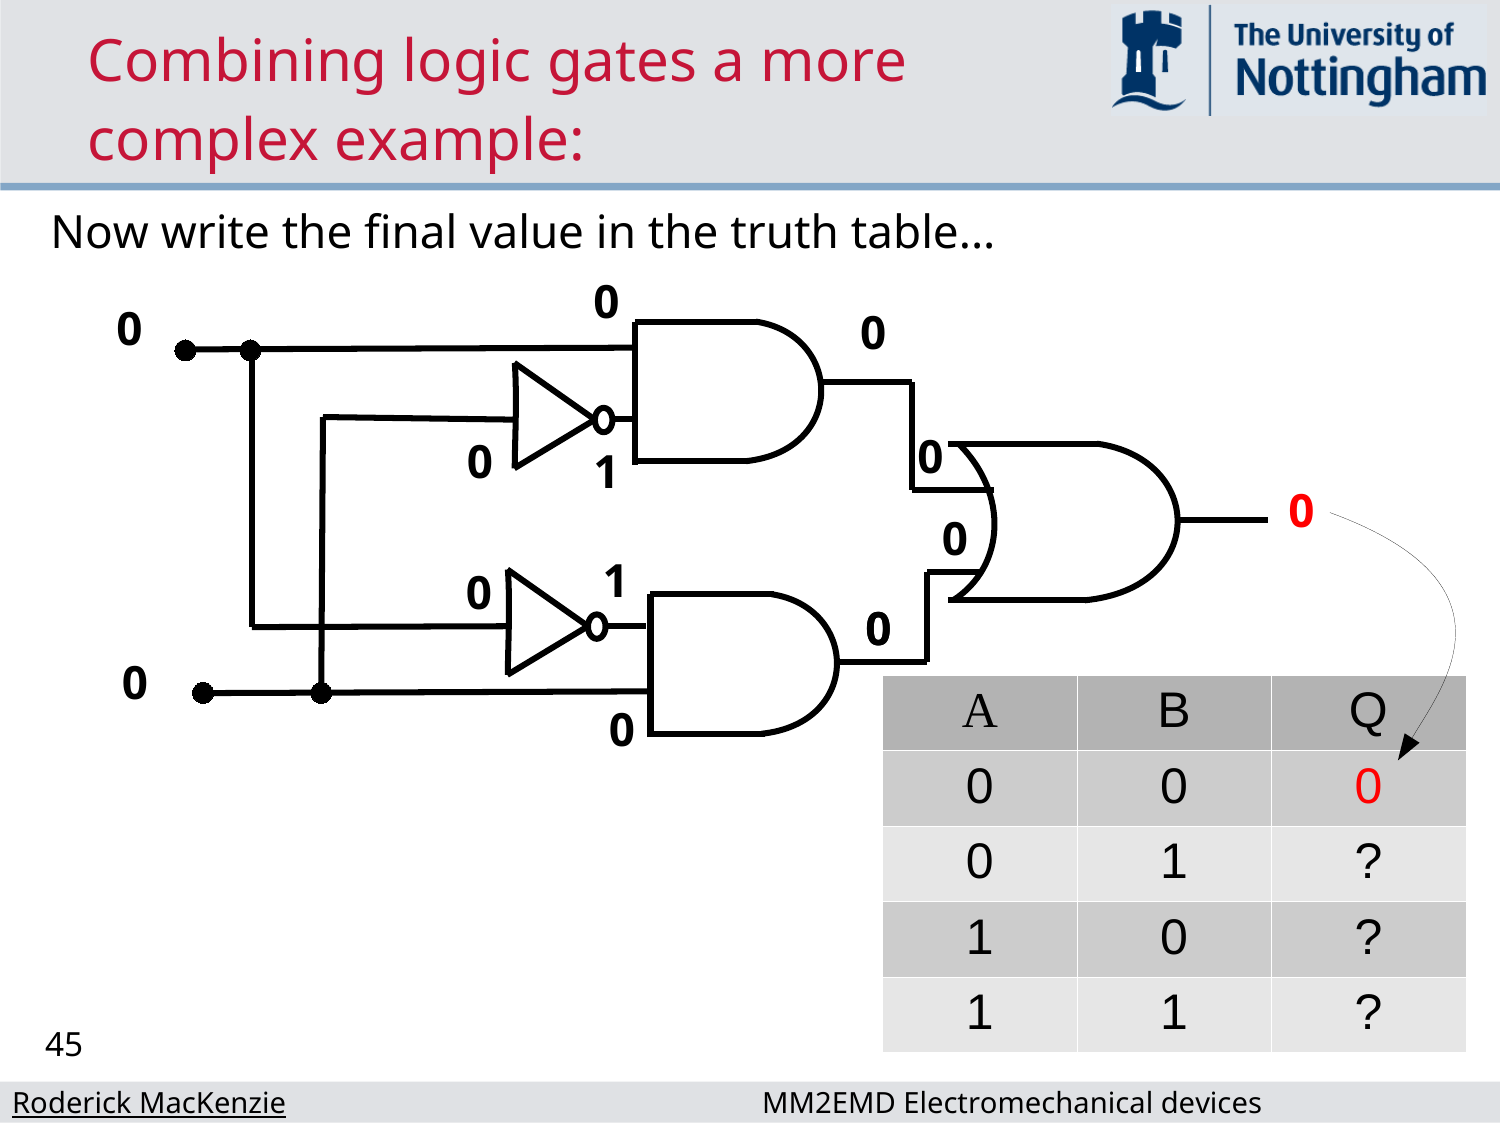

# Combining logic gates a more complex example:
Now write the final value in the truth table...
0
0
0
0
0
1
0
0
1
0
0
0
0
| A | B | Q |
| --- | --- | --- |
| 0 | 0 | 0 |
| 0 | 1 | ? |
| 1 | 0 | ? |
| 1 | 1 | ? |
0